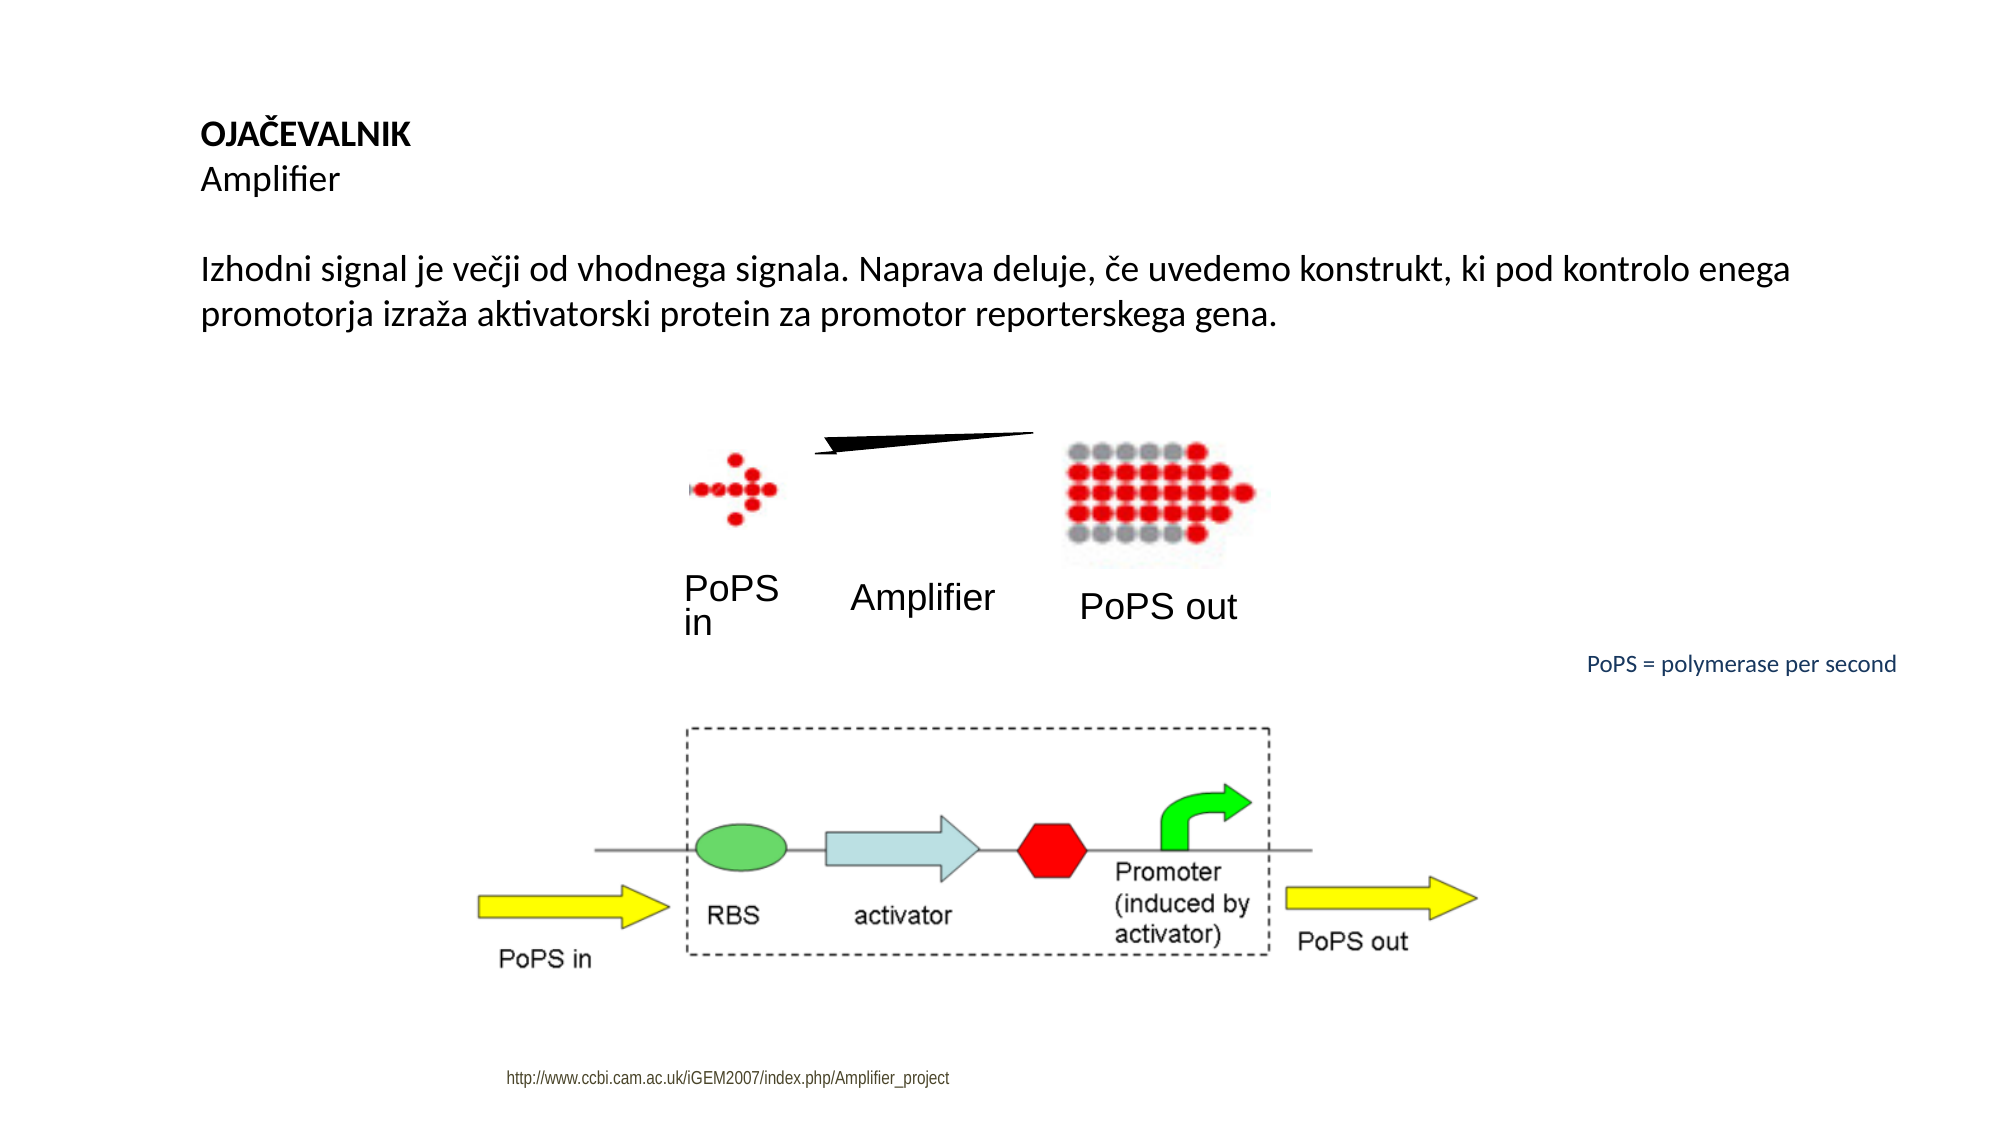

OJAČEVALNIK
Amplifier
Izhodni signal je večji od vhodnega signala. Naprava deluje, če uvedemo konstrukt, ki pod kontrolo enega promotorja izraža aktivatorski protein za promotor reporterskega gena.
PoPS in
Amplifier
PoPS out
PoPS = polymerase per second
http://www.ccbi.cam.ac.uk/iGEM2007/index.php/Amplifier_project